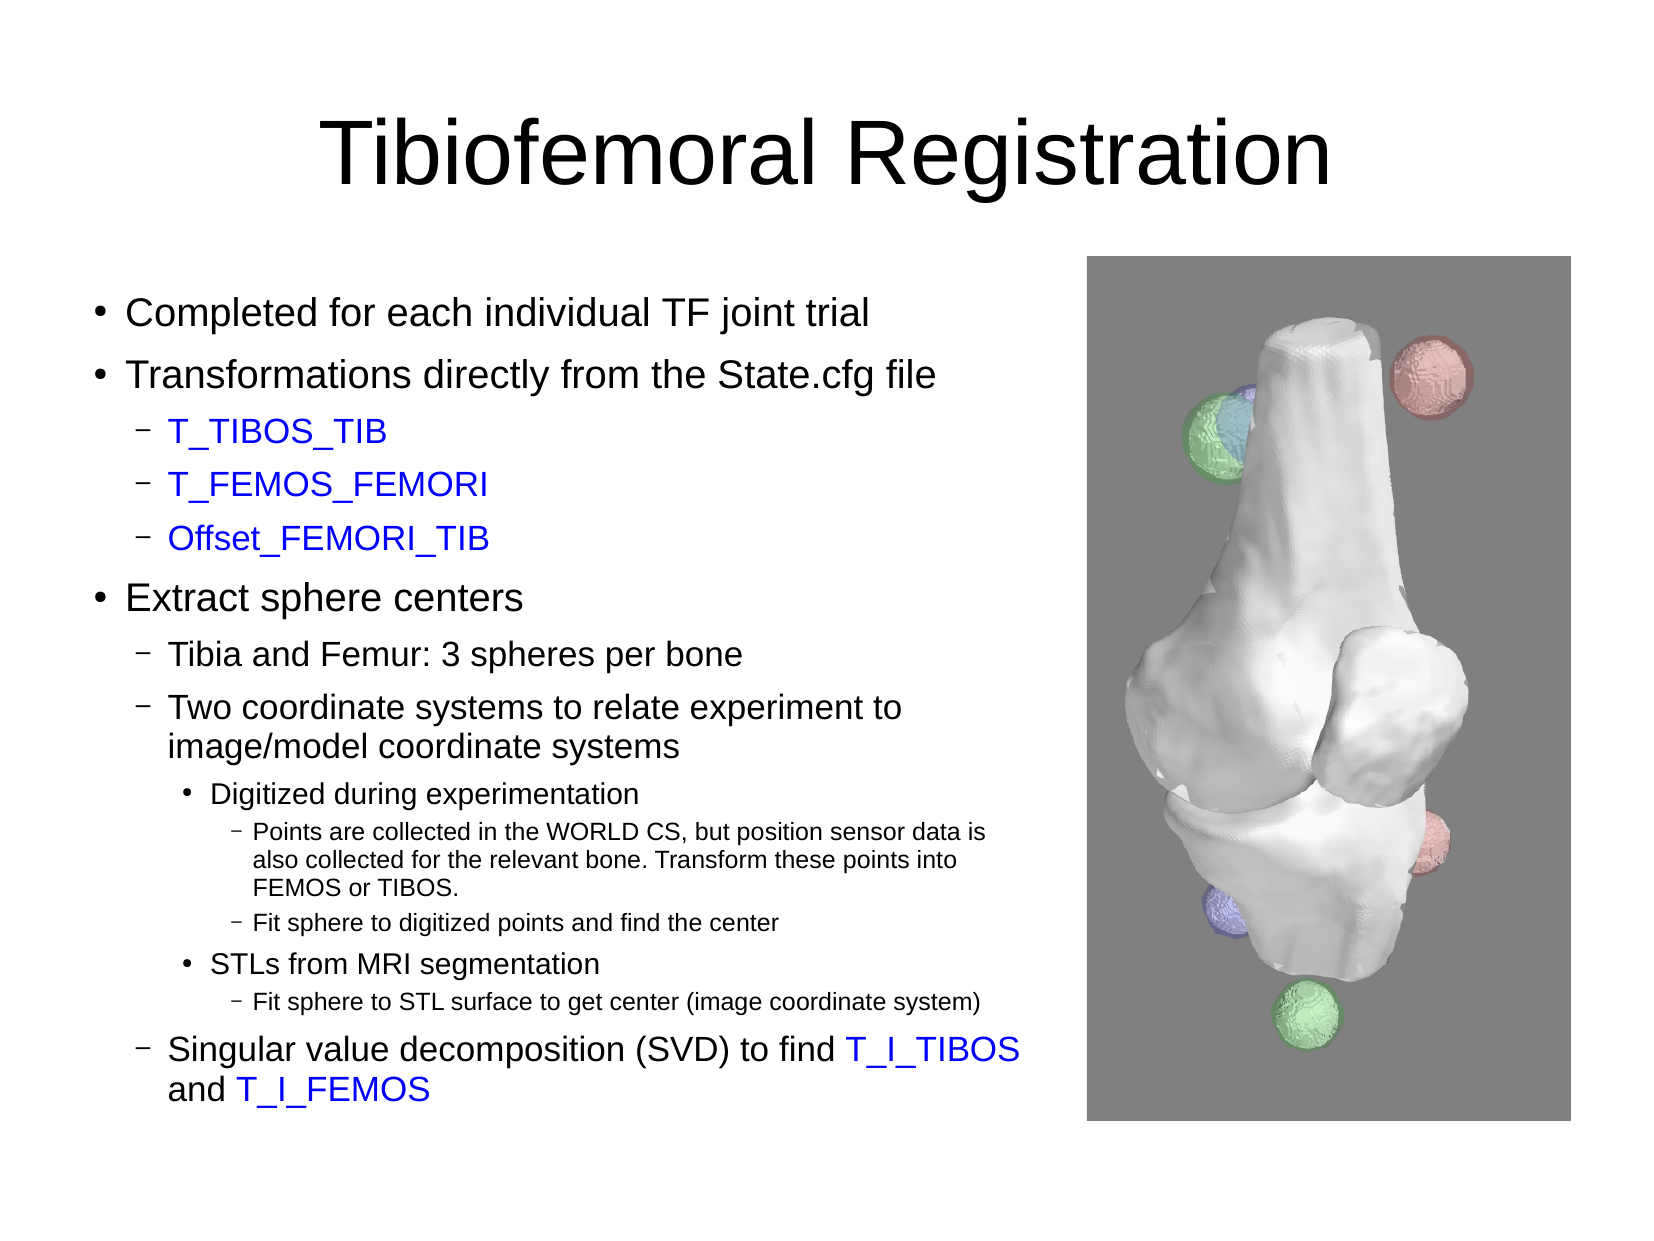

# Tibiofemoral Registration
Completed for each individual TF joint trial
Transformations directly from the State.cfg file
T_TIBOS_TIB
T_FEMOS_FEMORI
Offset_FEMORI_TIB
Extract sphere centers
Tibia and Femur: 3 spheres per bone
Two coordinate systems to relate experiment to image/model coordinate systems
Digitized during experimentation
Points are collected in the WORLD CS, but position sensor data is also collected for the relevant bone. Transform these points into FEMOS or TIBOS.
Fit sphere to digitized points and find the center
STLs from MRI segmentation
Fit sphere to STL surface to get center (image coordinate system)
Singular value decomposition (SVD) to find T_I_TIBOS and T_I_FEMOS